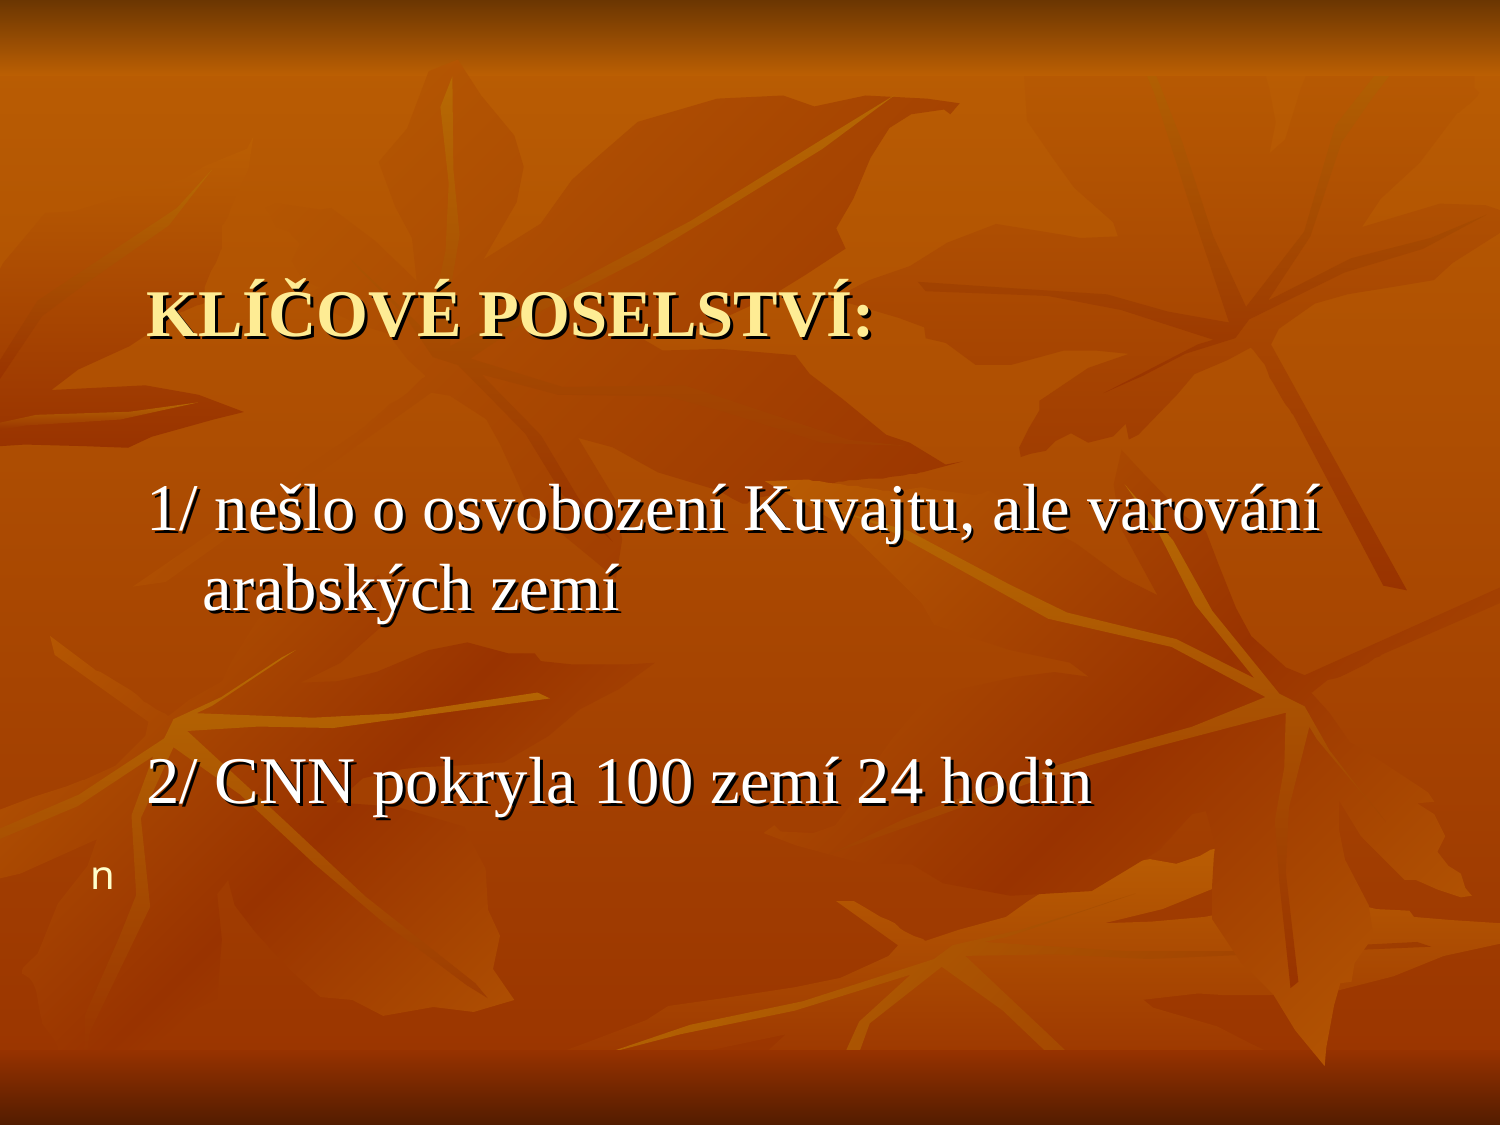

# KLÍČOVÉ POSELSTVÍ:
1/ nešlo o osvobození Kuvajtu, ale varování arabských zemí
2/ CNN pokryla 100 zemí 24 hodin